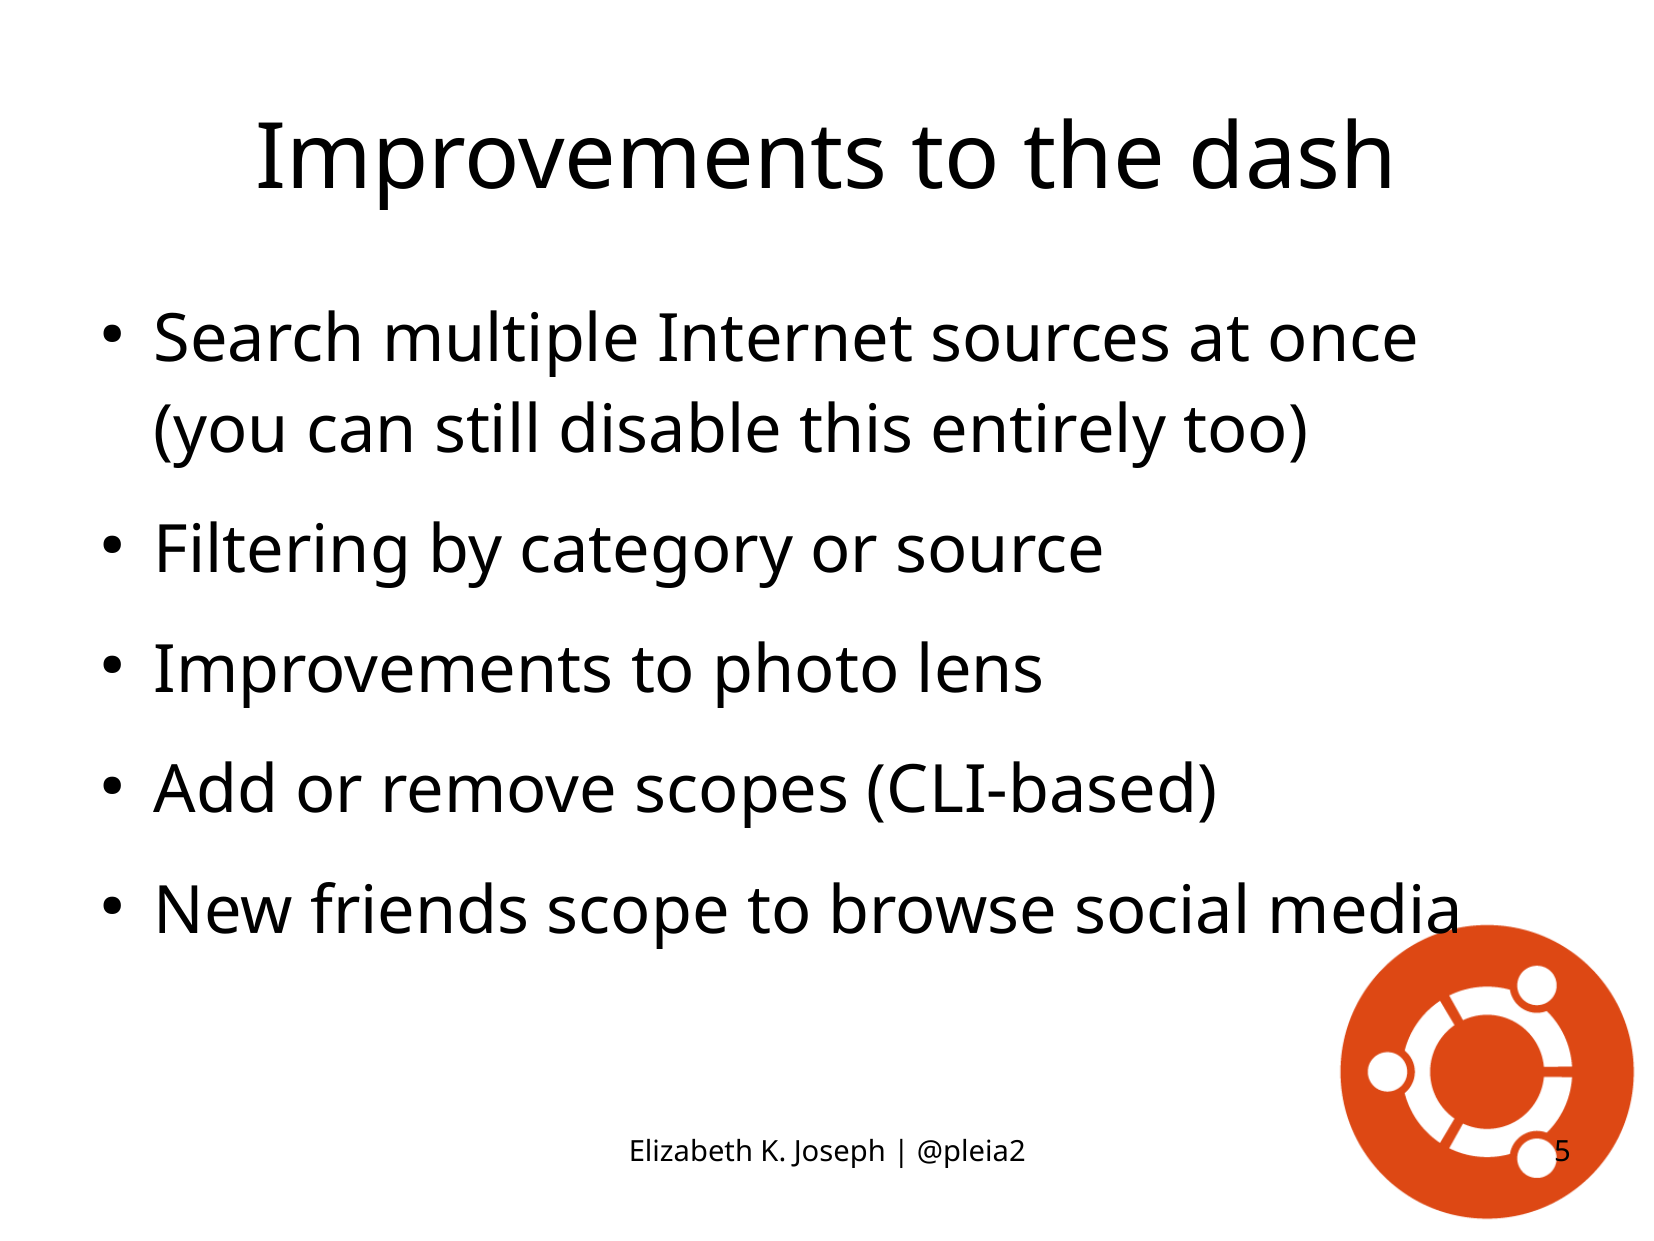

# Improvements to the dash
Search multiple Internet sources at once (you can still disable this entirely too)
Filtering by category or source
Improvements to photo lens
Add or remove scopes (CLI-based)
New friends scope to browse social media
Elizabeth K. Joseph | @pleia2
5